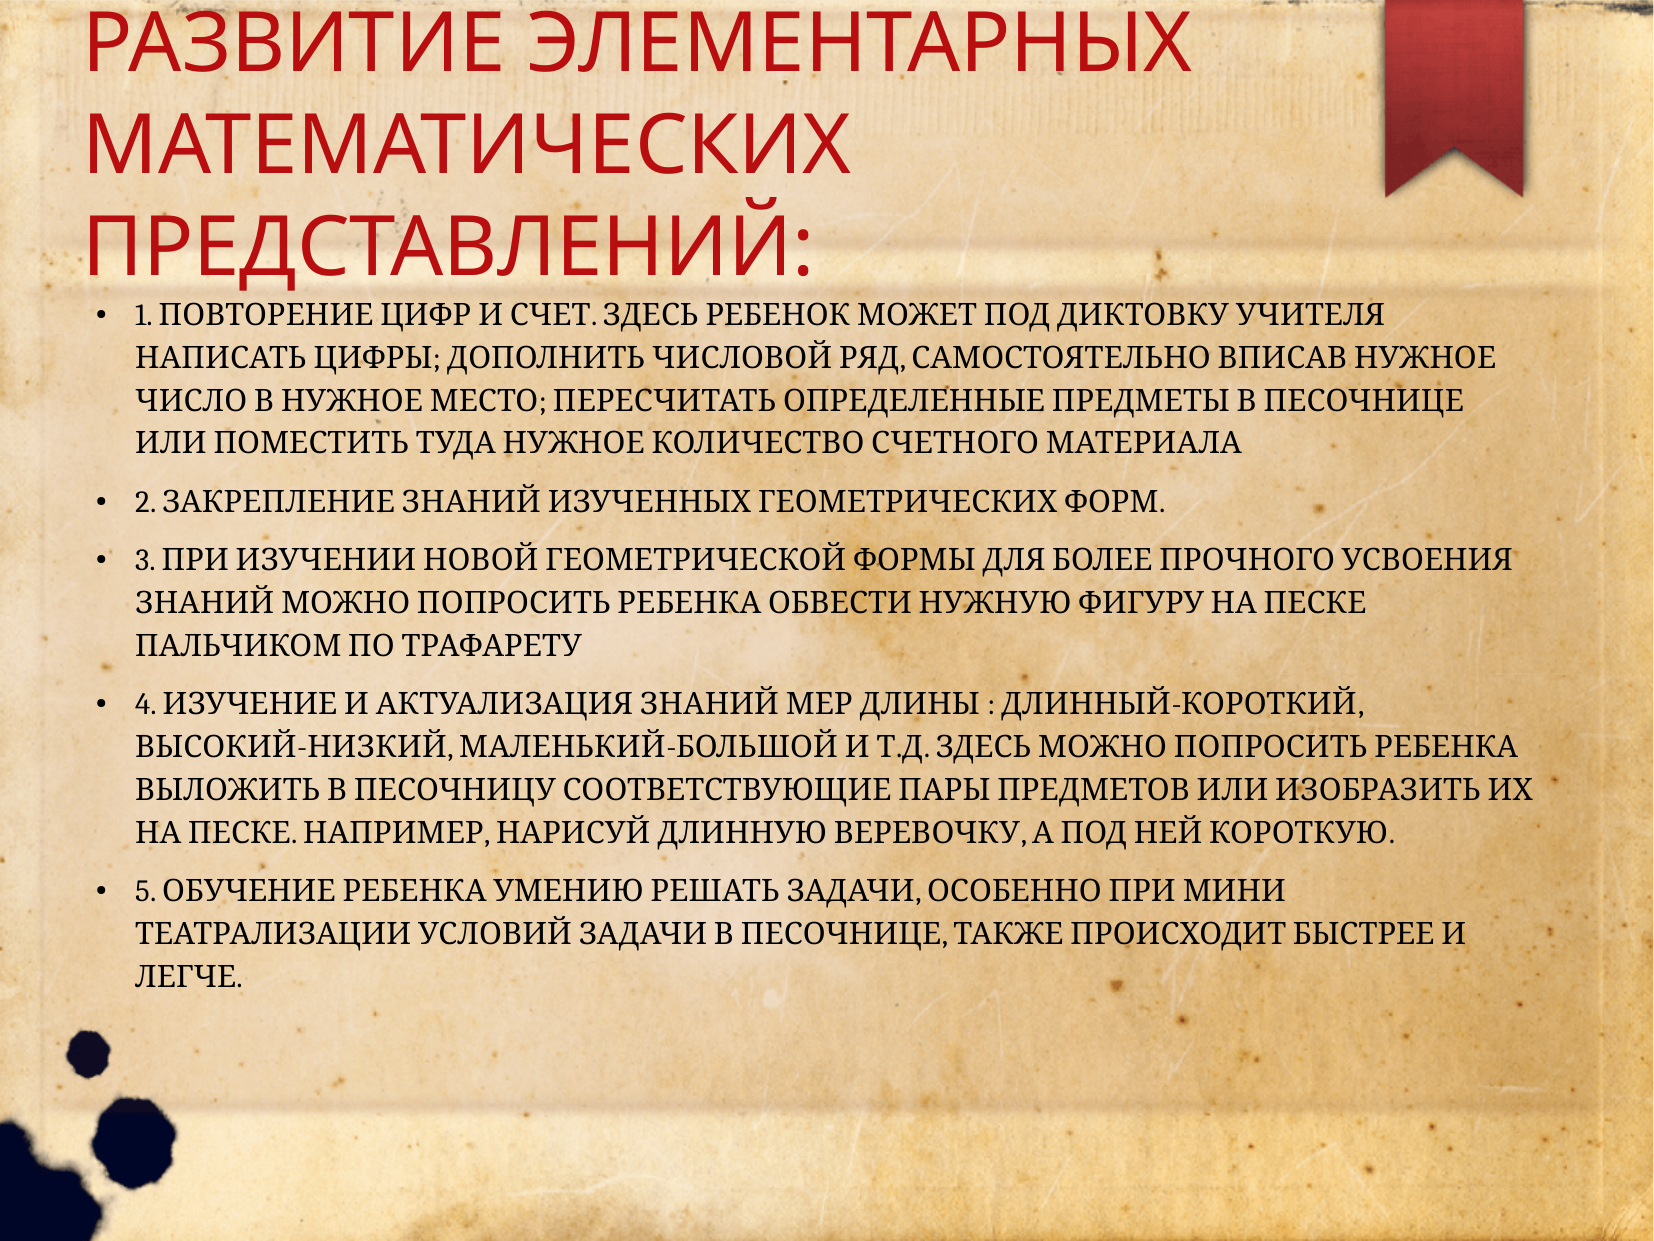

# Развитие элементарных математических представлений:
1. повторение цифр и счет. Здесь ребенок может под диктовку учителя написать цифры; дополнить числовой ряд, самостоятельно вписав нужное число в нужное место; пересчитать определенные предметы в песочнице или поместить туда нужное количество счетного материала
2. закрепление знаний изученных геометрических форм.
3. При изучении новой геометрической формы для более прочного усвоения знаний можно попросить ребенка обвести нужную фигуру на песке пальчиком по трафарету
4. Изучение и актуализация знаний мер длины : длинный-короткий, высокий-низкий, маленький-большой и т.д. Здесь можно попросить ребенка выложить в песочницу соответствующие пары предметов или изобразить их на песке. Например, нарисуй длинную веревочку, а под ней короткую.
5. Обучение ребенка умению решать задачи, особенно при мини театрализации условий задачи в песочнице, также происходит быстрее и легче.